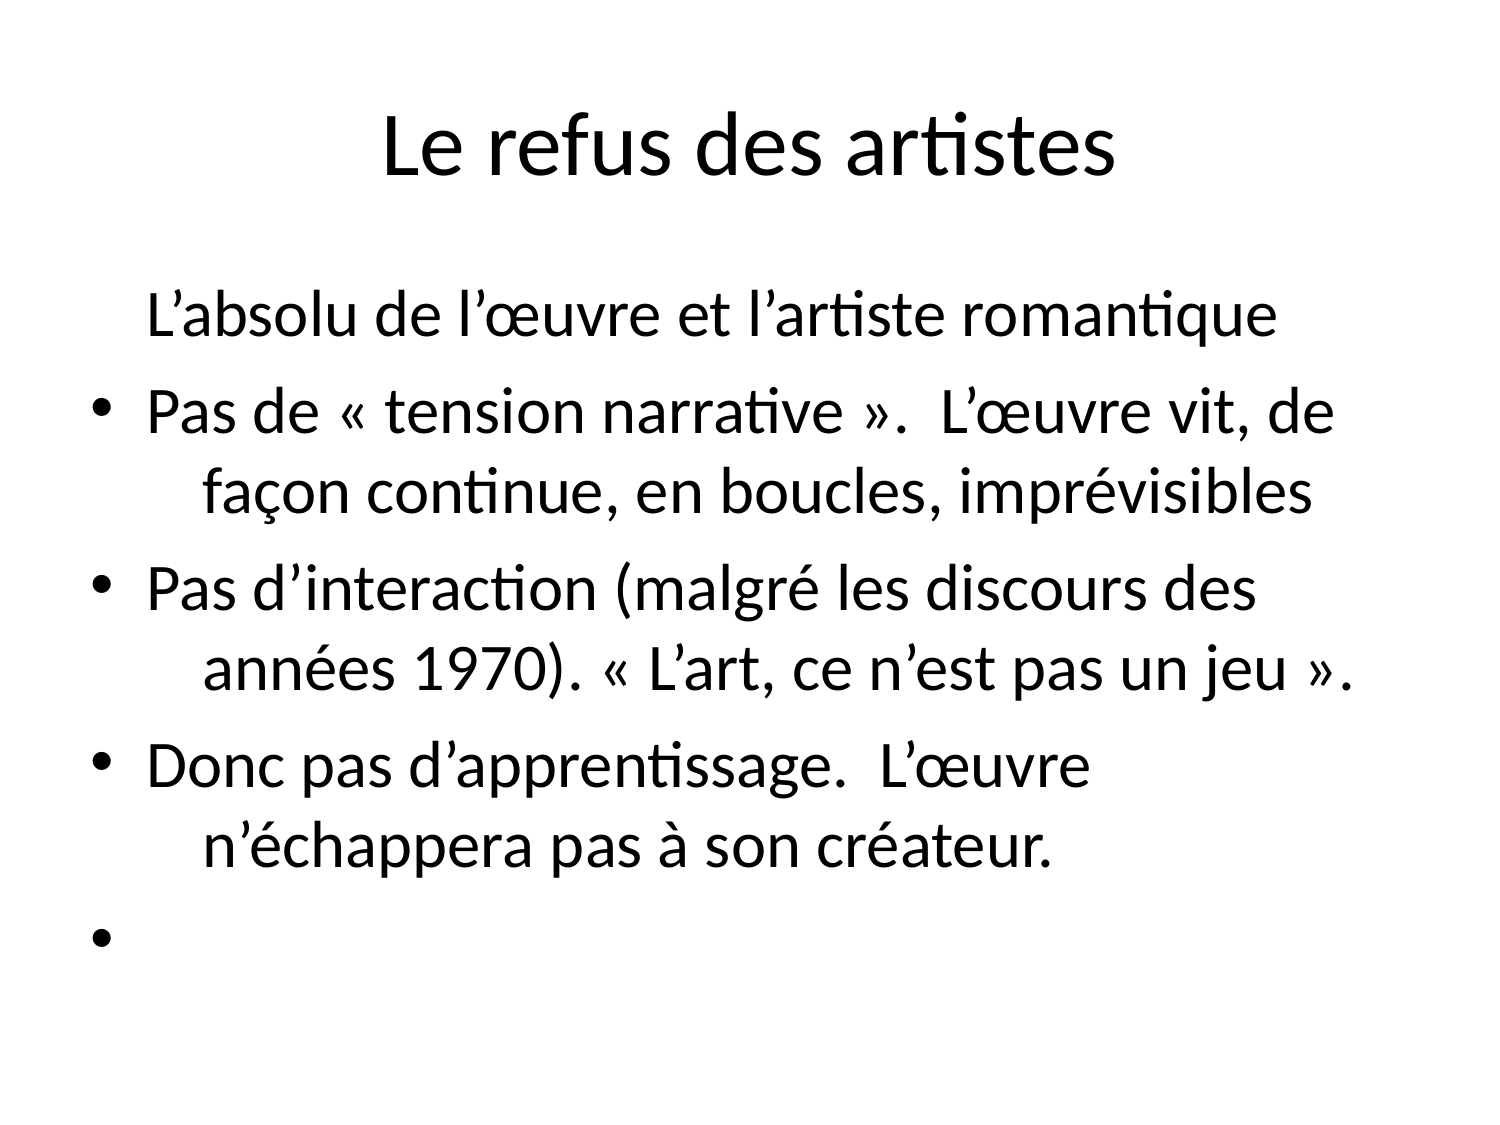

# Le refus des artistes
L’absolu de l’œuvre et l’artiste romantique
Pas de « tension narrative ». L’œuvre vit, de façon continue, en boucles, imprévisibles
Pas d’interaction (malgré les discours des années 1970). « L’art, ce n’est pas un jeu ».
Donc pas d’apprentissage. L’œuvre n’échappera pas à son créateur.